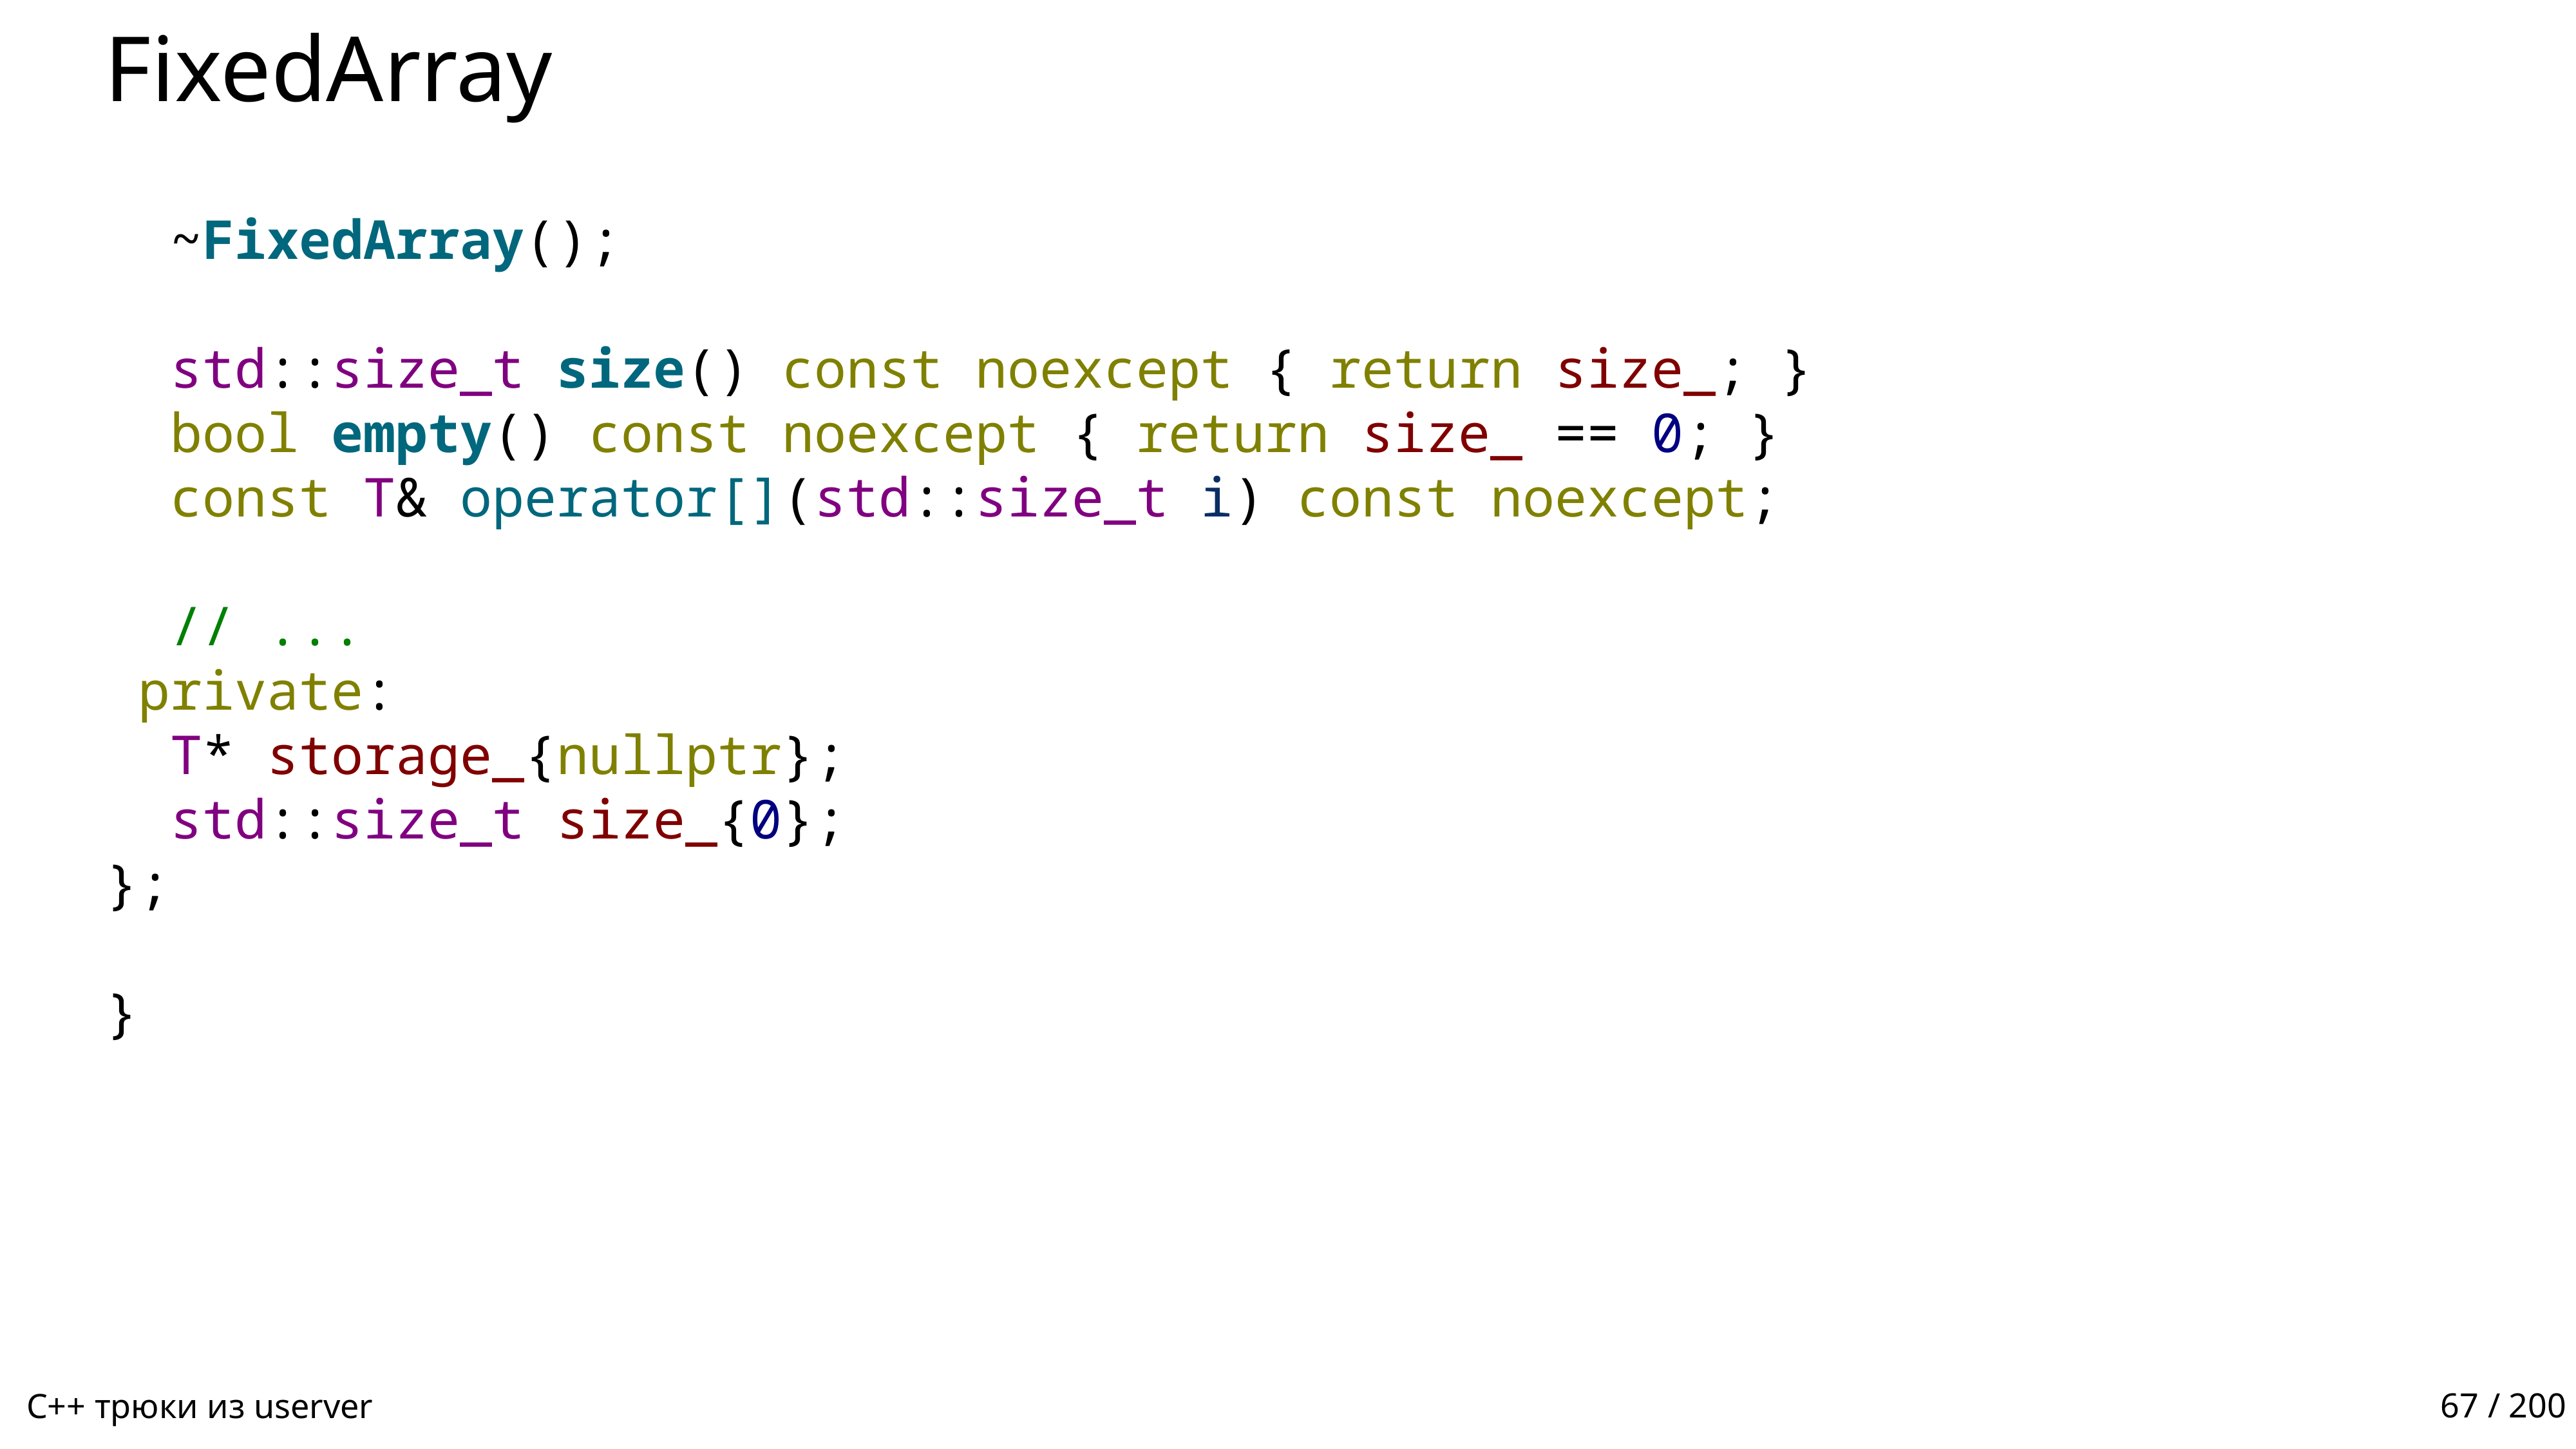

FixedArray
# ~FixedArray();
 std::size_t size() const noexcept { return size_; }
 bool empty() const noexcept { return size_ == 0; }
 const T& operator[](std::size_t i) const noexcept;
 // ...
 private:
 T* storage_{nullptr};
 std::size_t size_{0};
};
}
C++ трюки из userver